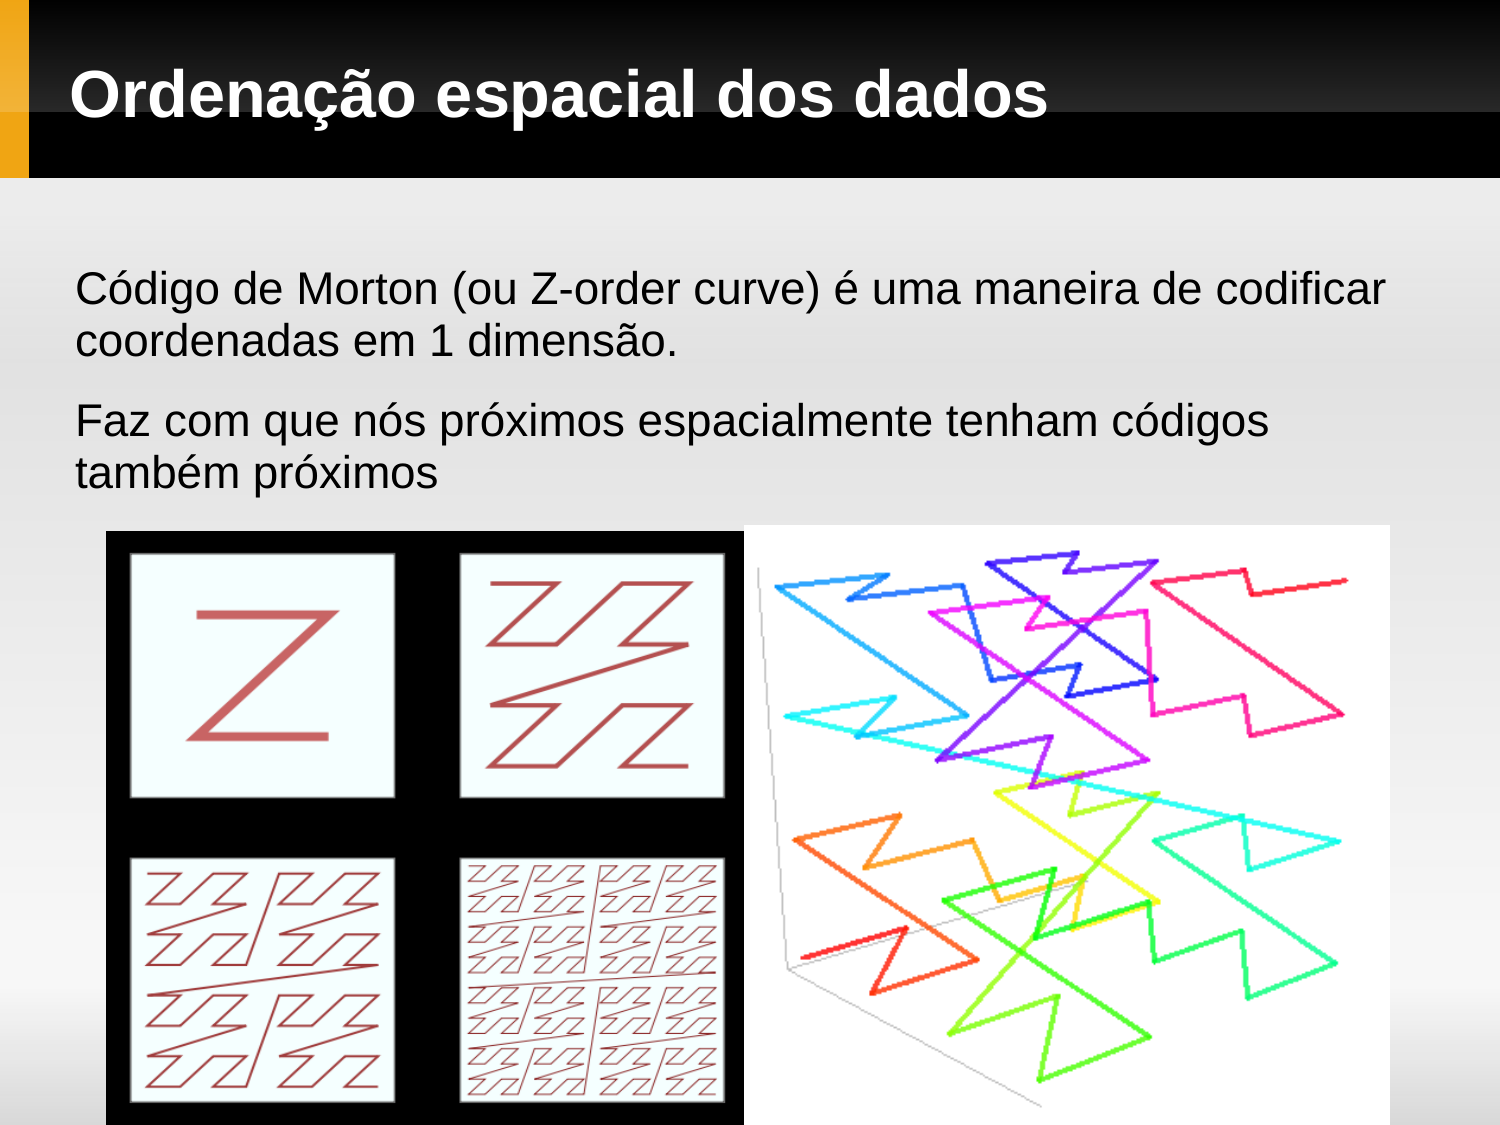

# Ordenação espacial dos dados
Código de Morton (ou Z-order curve) é uma maneira de codificar coordenadas em 1 dimensão.
Faz com que nós próximos espacialmente tenham códigos também próximos